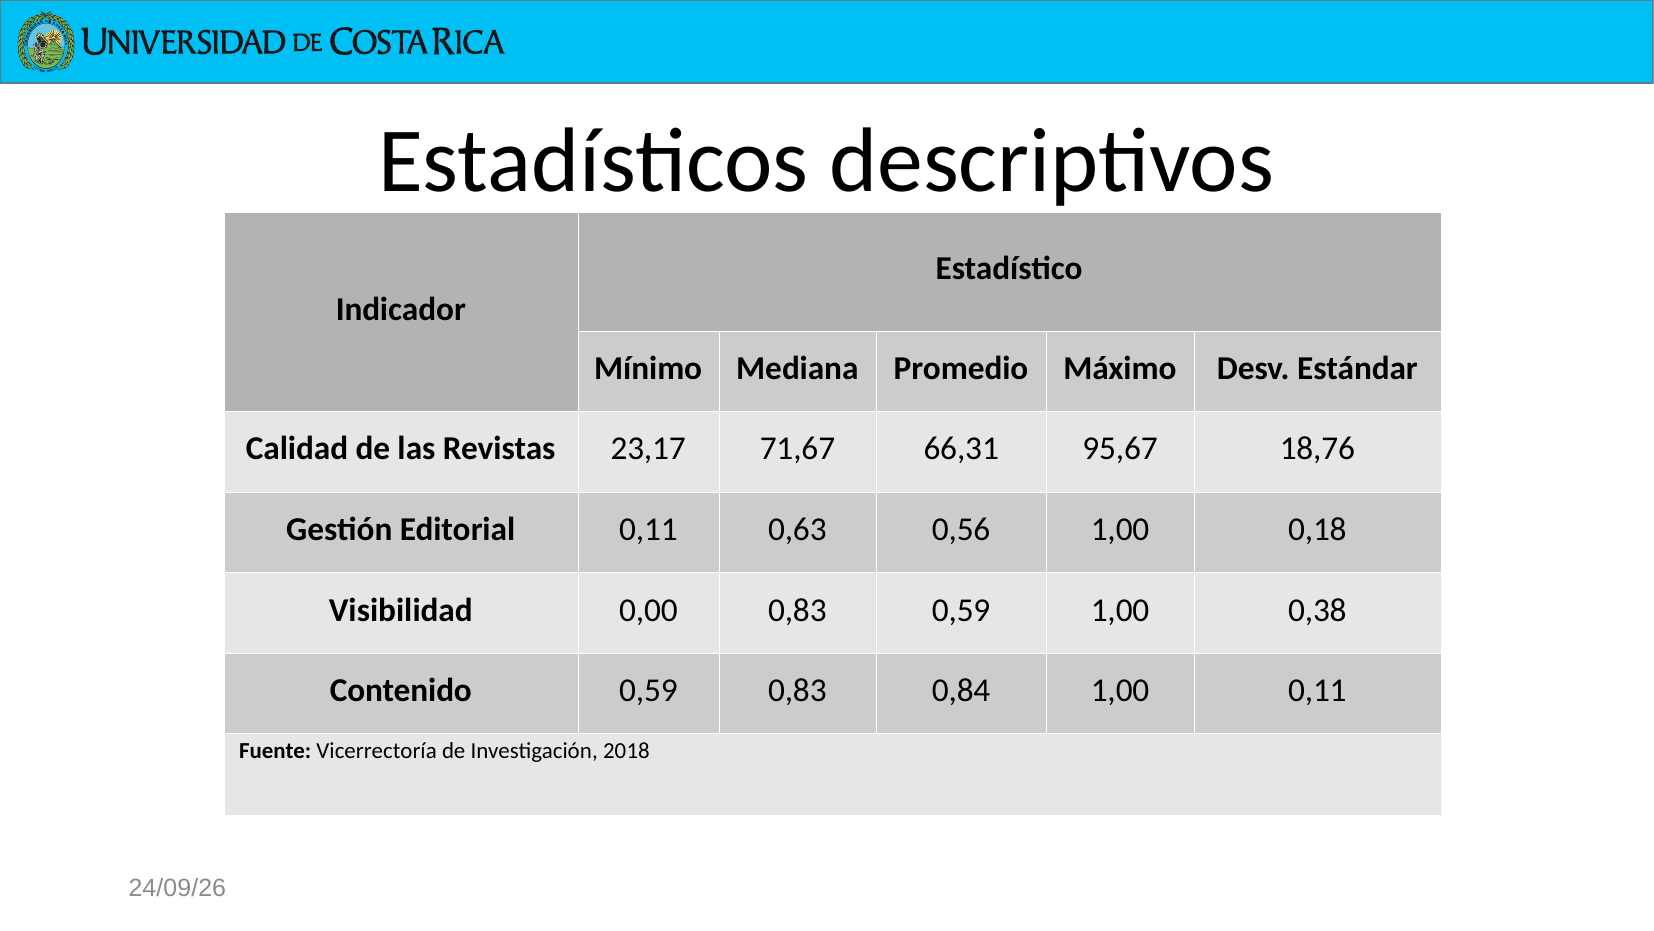

# Estadísticos descriptivos
| Indicador | Estadístico | | | | |
| --- | --- | --- | --- | --- | --- |
| | Mínimo | Mediana | Promedio | Máximo | Desv. Estándar |
| Calidad de las Revistas | 23,17 | 71,67 | 66,31 | 95,67 | 18,76 |
| Gestión Editorial | 0,11 | 0,63 | 0,56 | 1,00 | 0,18 |
| Visibilidad | 0,00 | 0,83 | 0,59 | 1,00 | 0,38 |
| Contenido | 0,59 | 0,83 | 0,84 | 1,00 | 0,11 |
| Fuente: Vicerrectoría de Investigación, 2018 | | | | | |